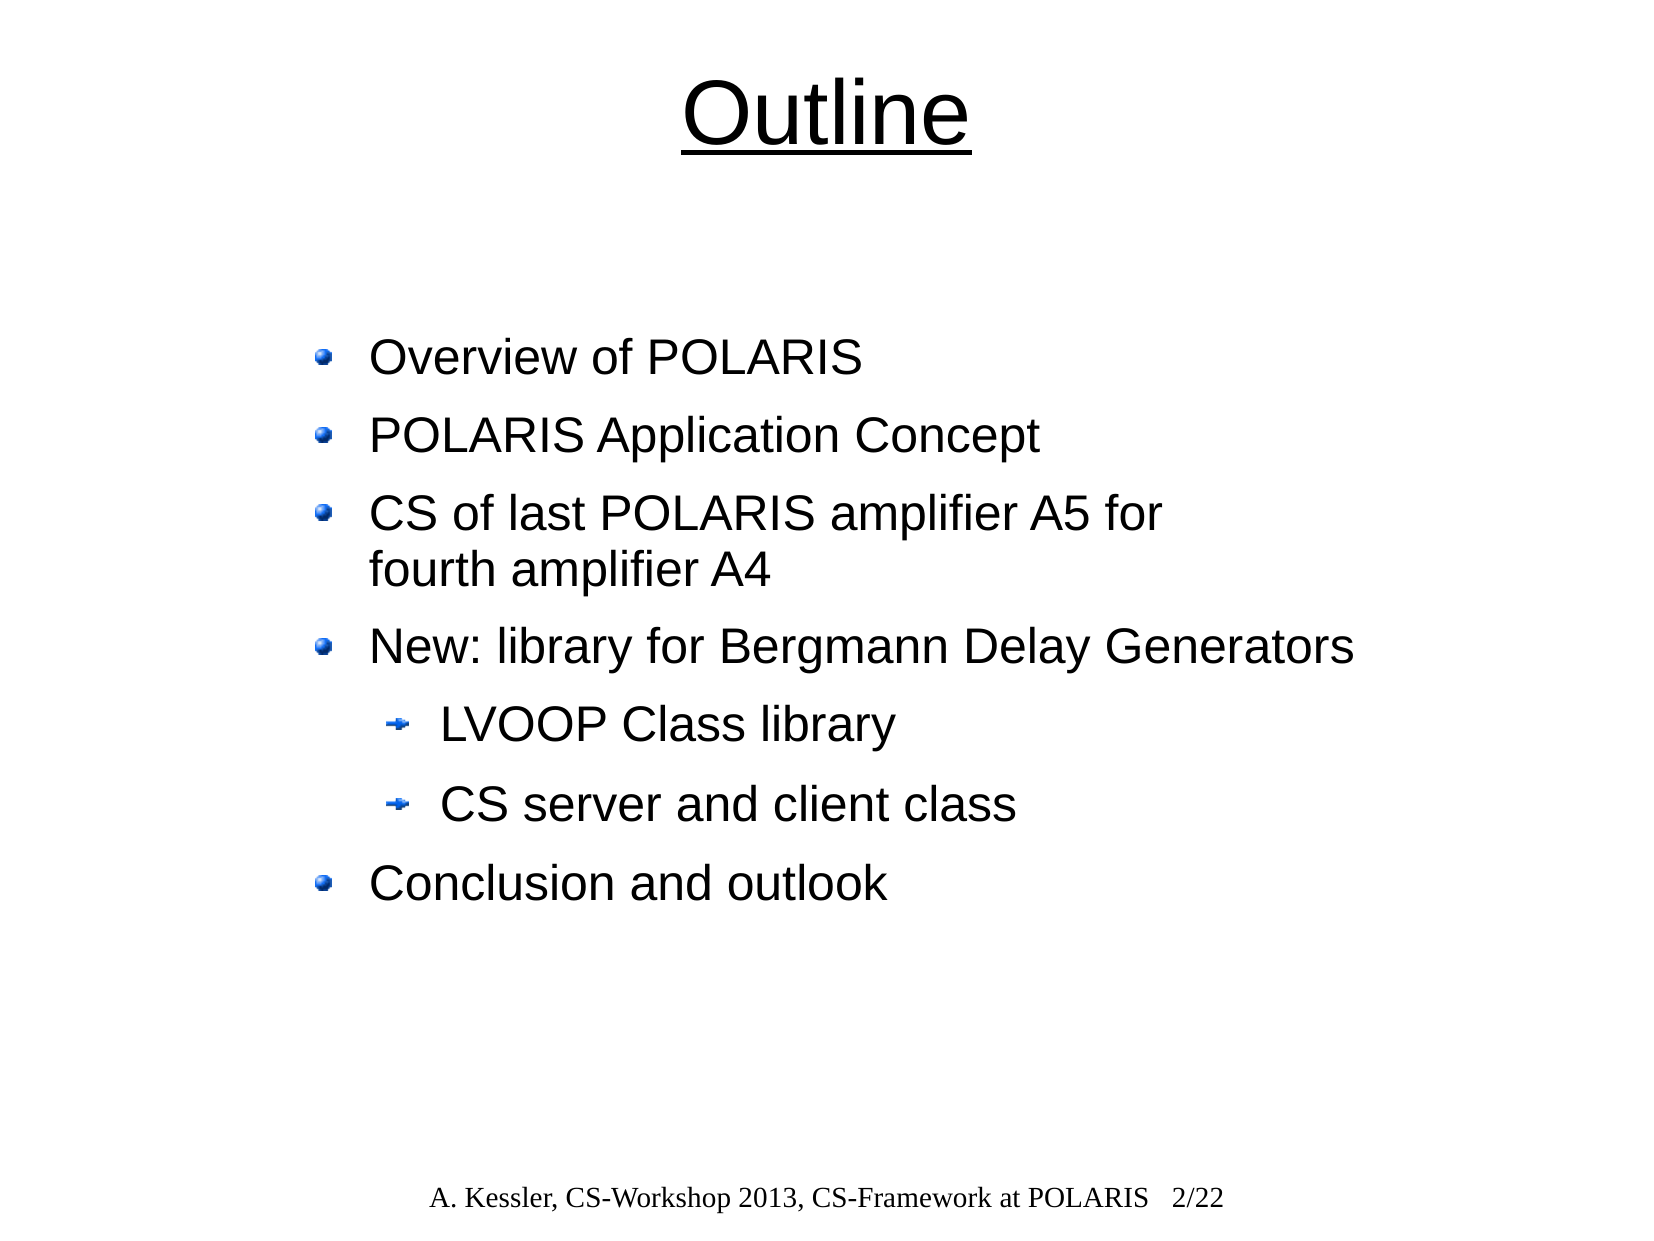

Outline
# Overview of POLARIS
POLARIS Application Concept
CS of last POLARIS amplifier A5 for
fourth amplifier A4
New: library for Bergmann Delay Generators
LVOOP Class library
CS server and client class
Conclusion and outlook
A. Kessler, CS-Workshop 2013, CS-Framework at POLARIS